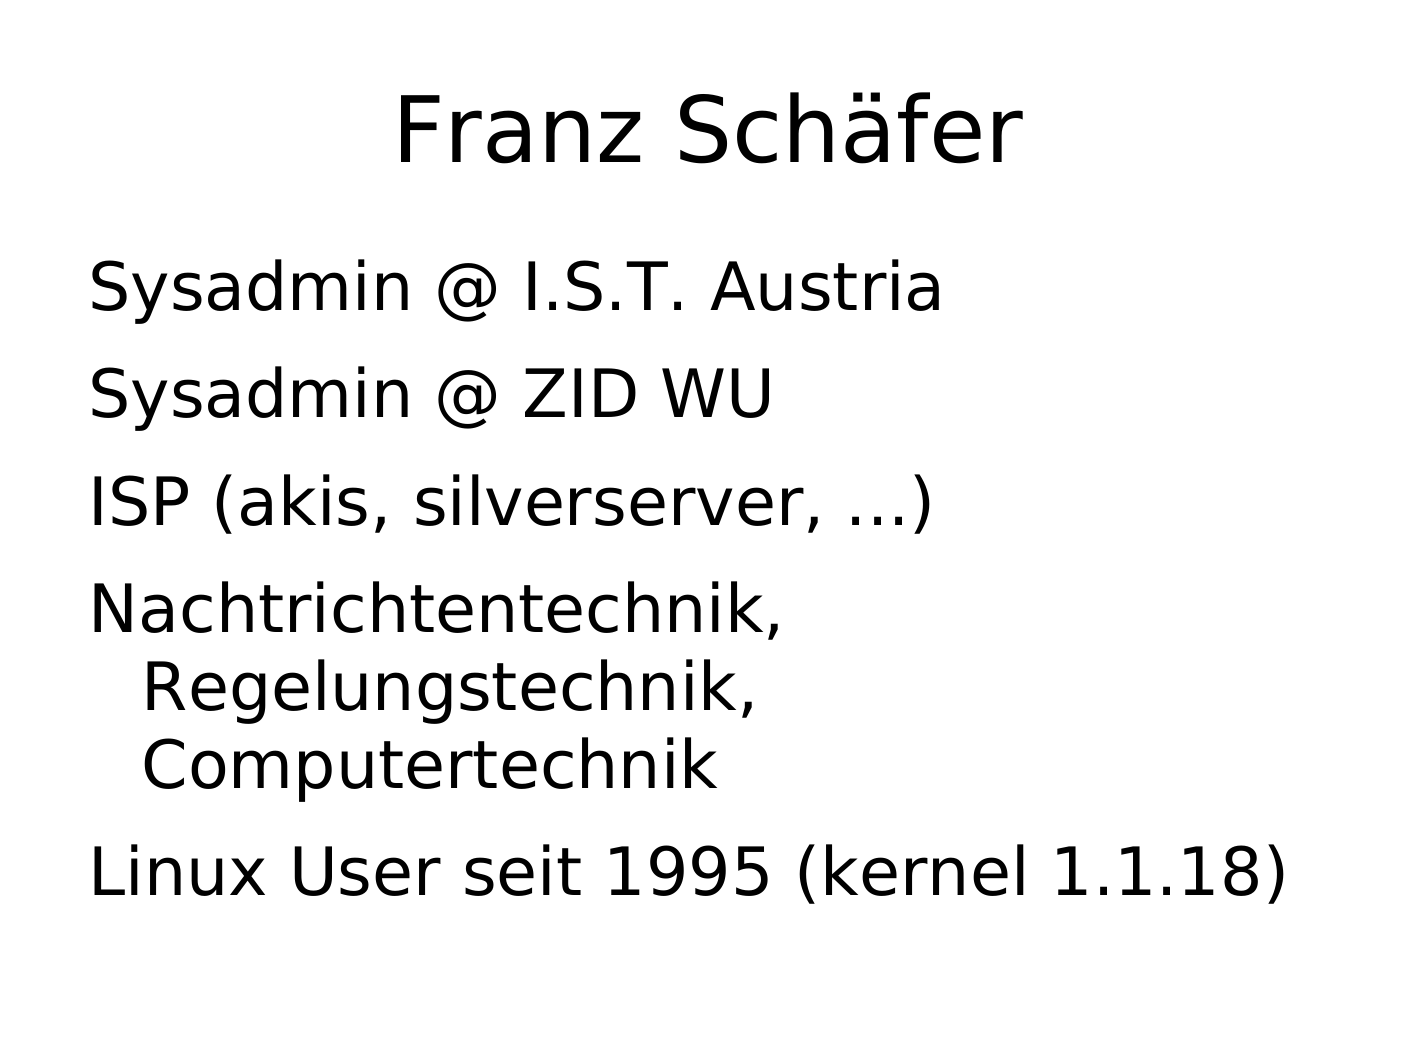

# Franz Schäfer
Sysadmin @ I.S.T. Austria
Sysadmin @ ZID WU
ISP (akis, silverserver, ...)
Nachtrichtentechnik, Regelungstechnik, Computertechnik
Linux User seit 1995 (kernel 1.1.18)